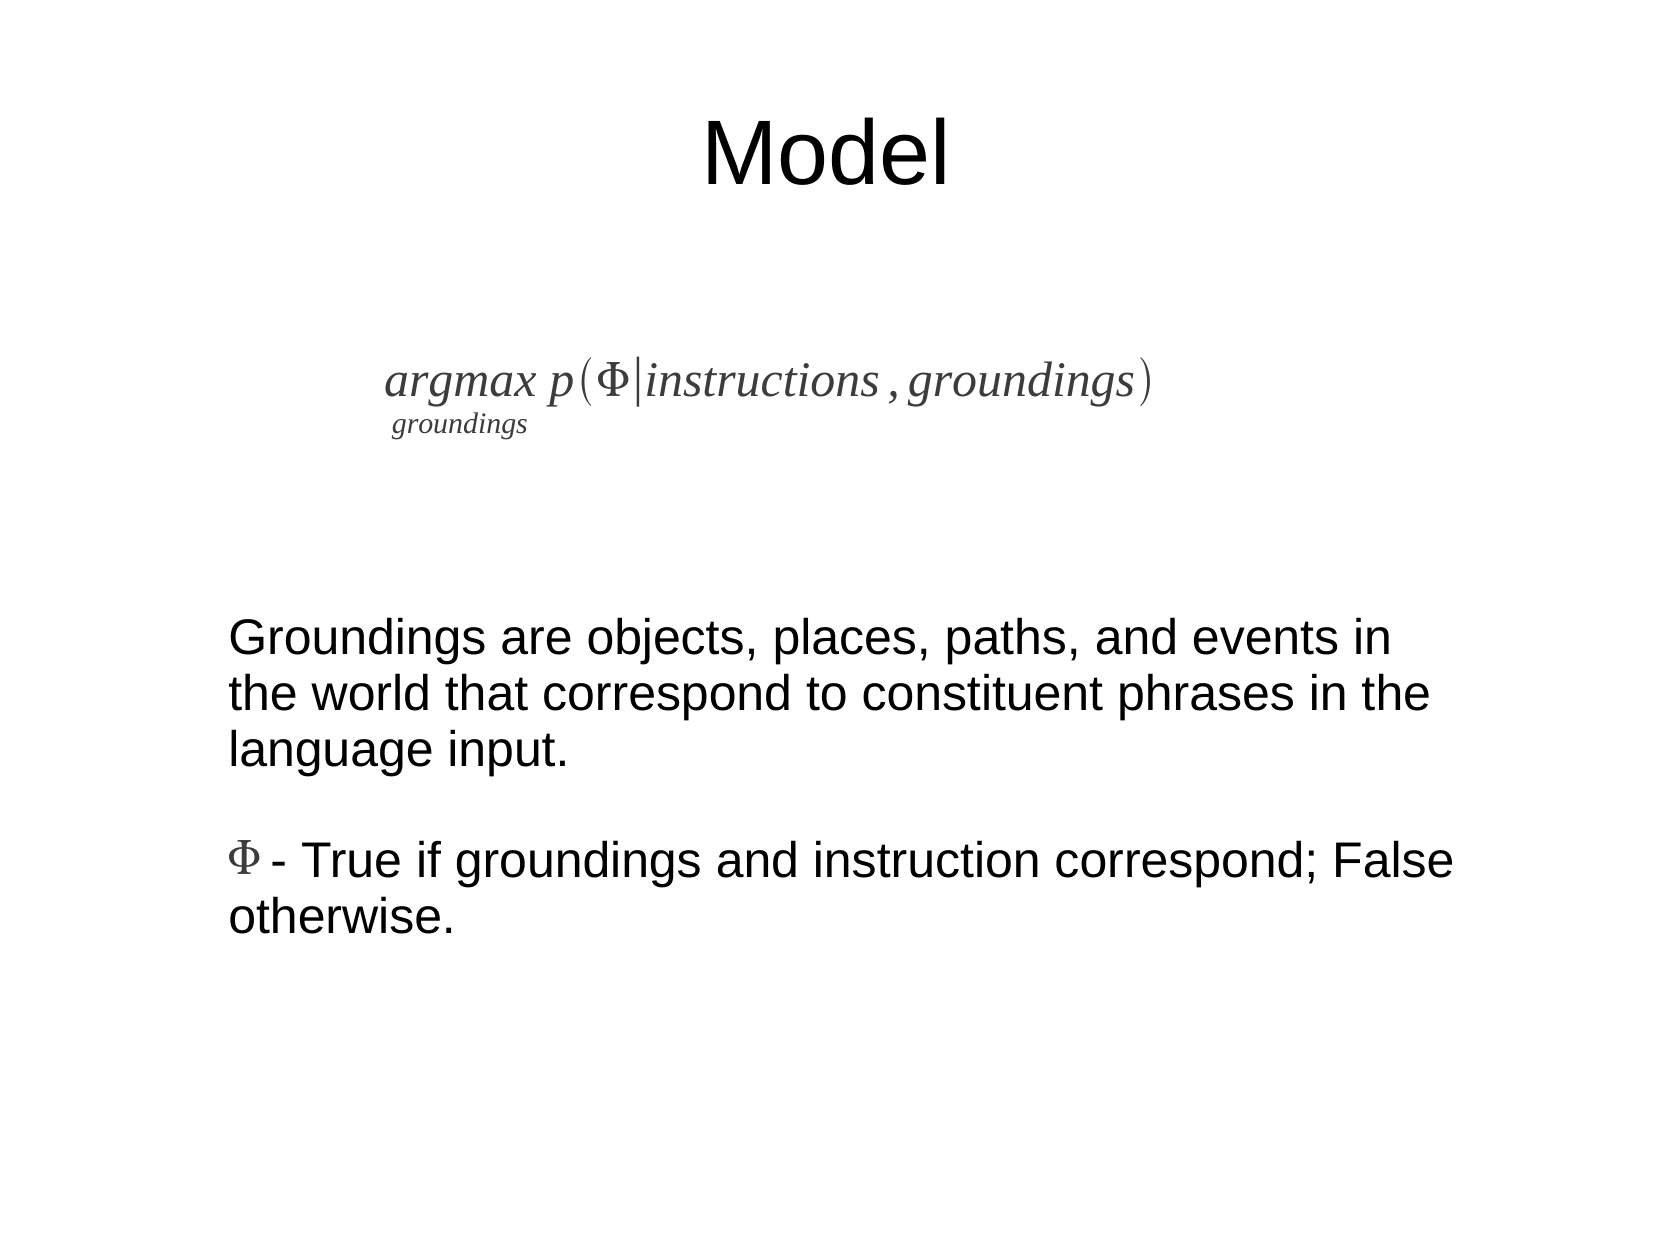

# Model
Groundings are objects, places, paths, and events in the world that correspond to constituent phrases in the language input.
 - True if groundings and instruction correspond; False otherwise.